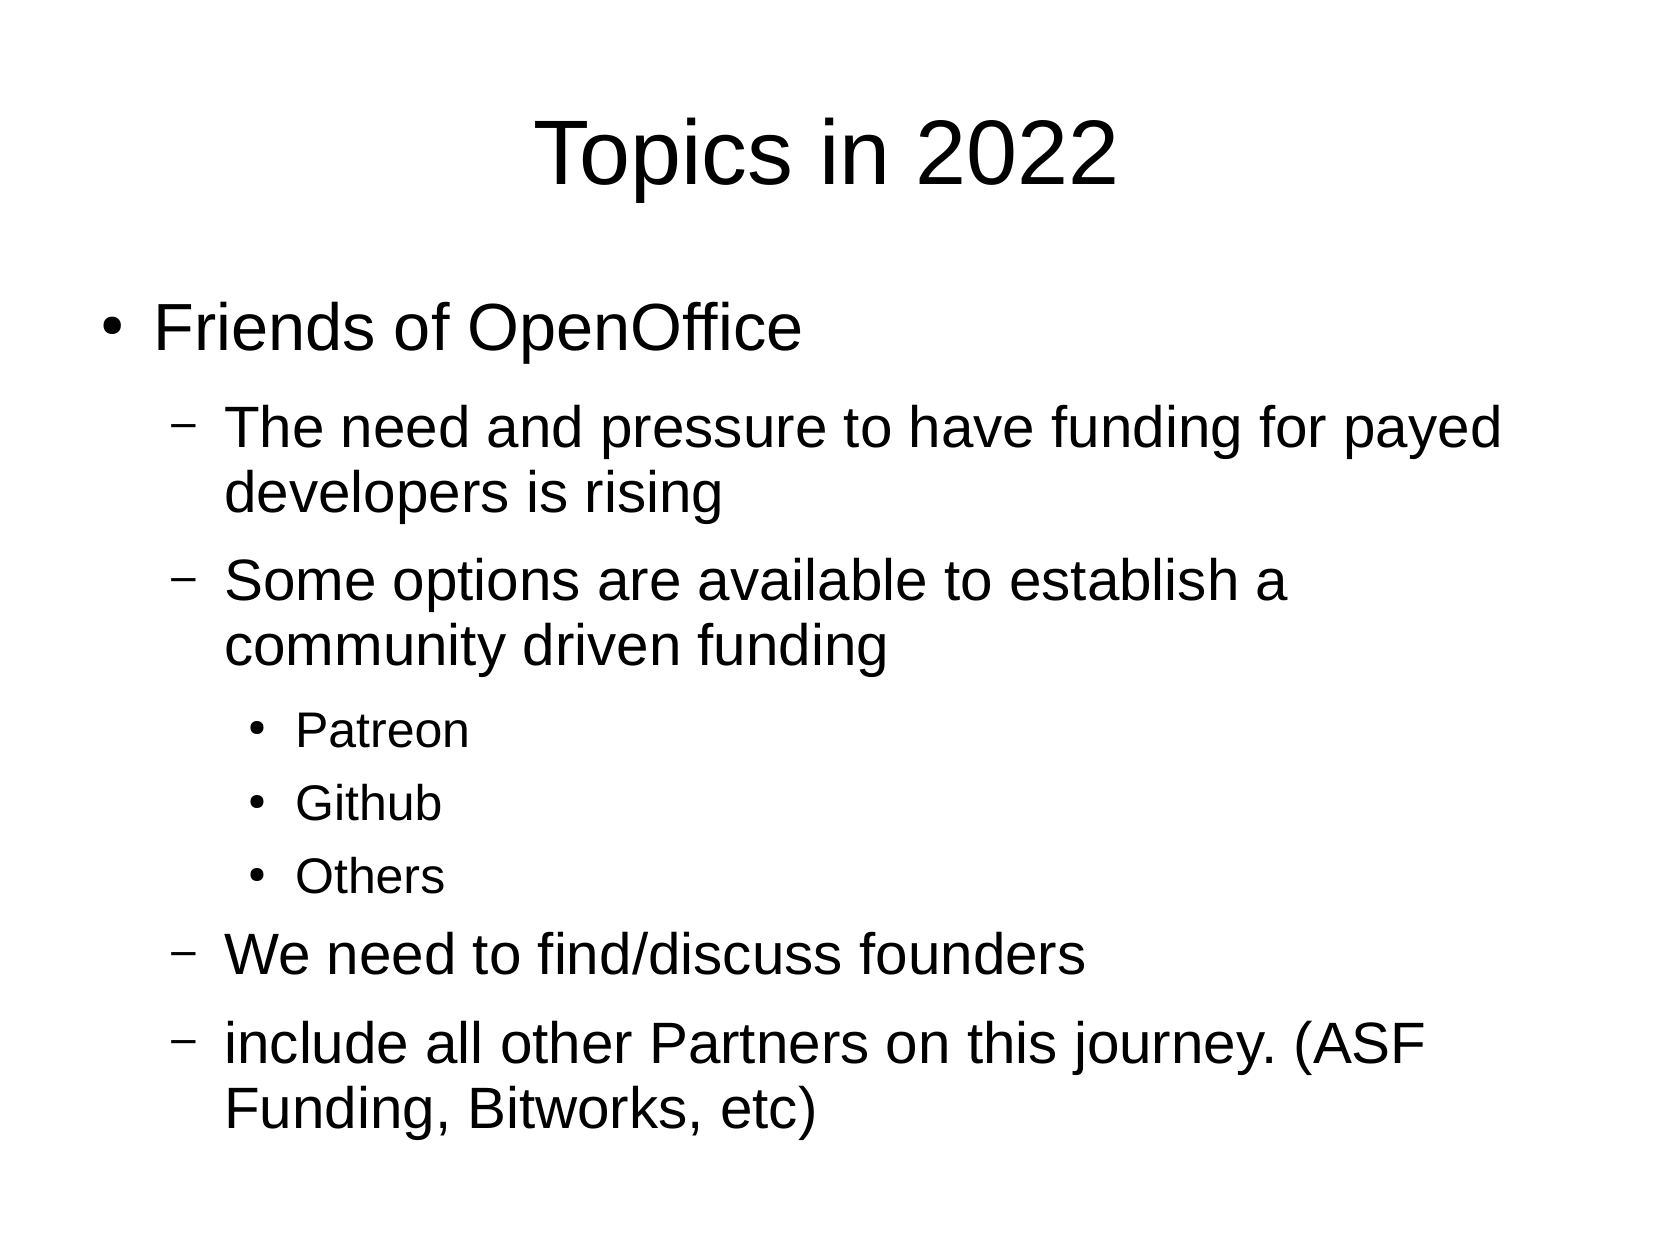

# Topics in 2022
Friends of OpenOffice
The need and pressure to have funding for payed developers is rising
Some options are available to establish a community driven funding
Patreon
Github
Others
We need to find/discuss founders
include all other Partners on this journey. (ASF Funding, Bitworks, etc)